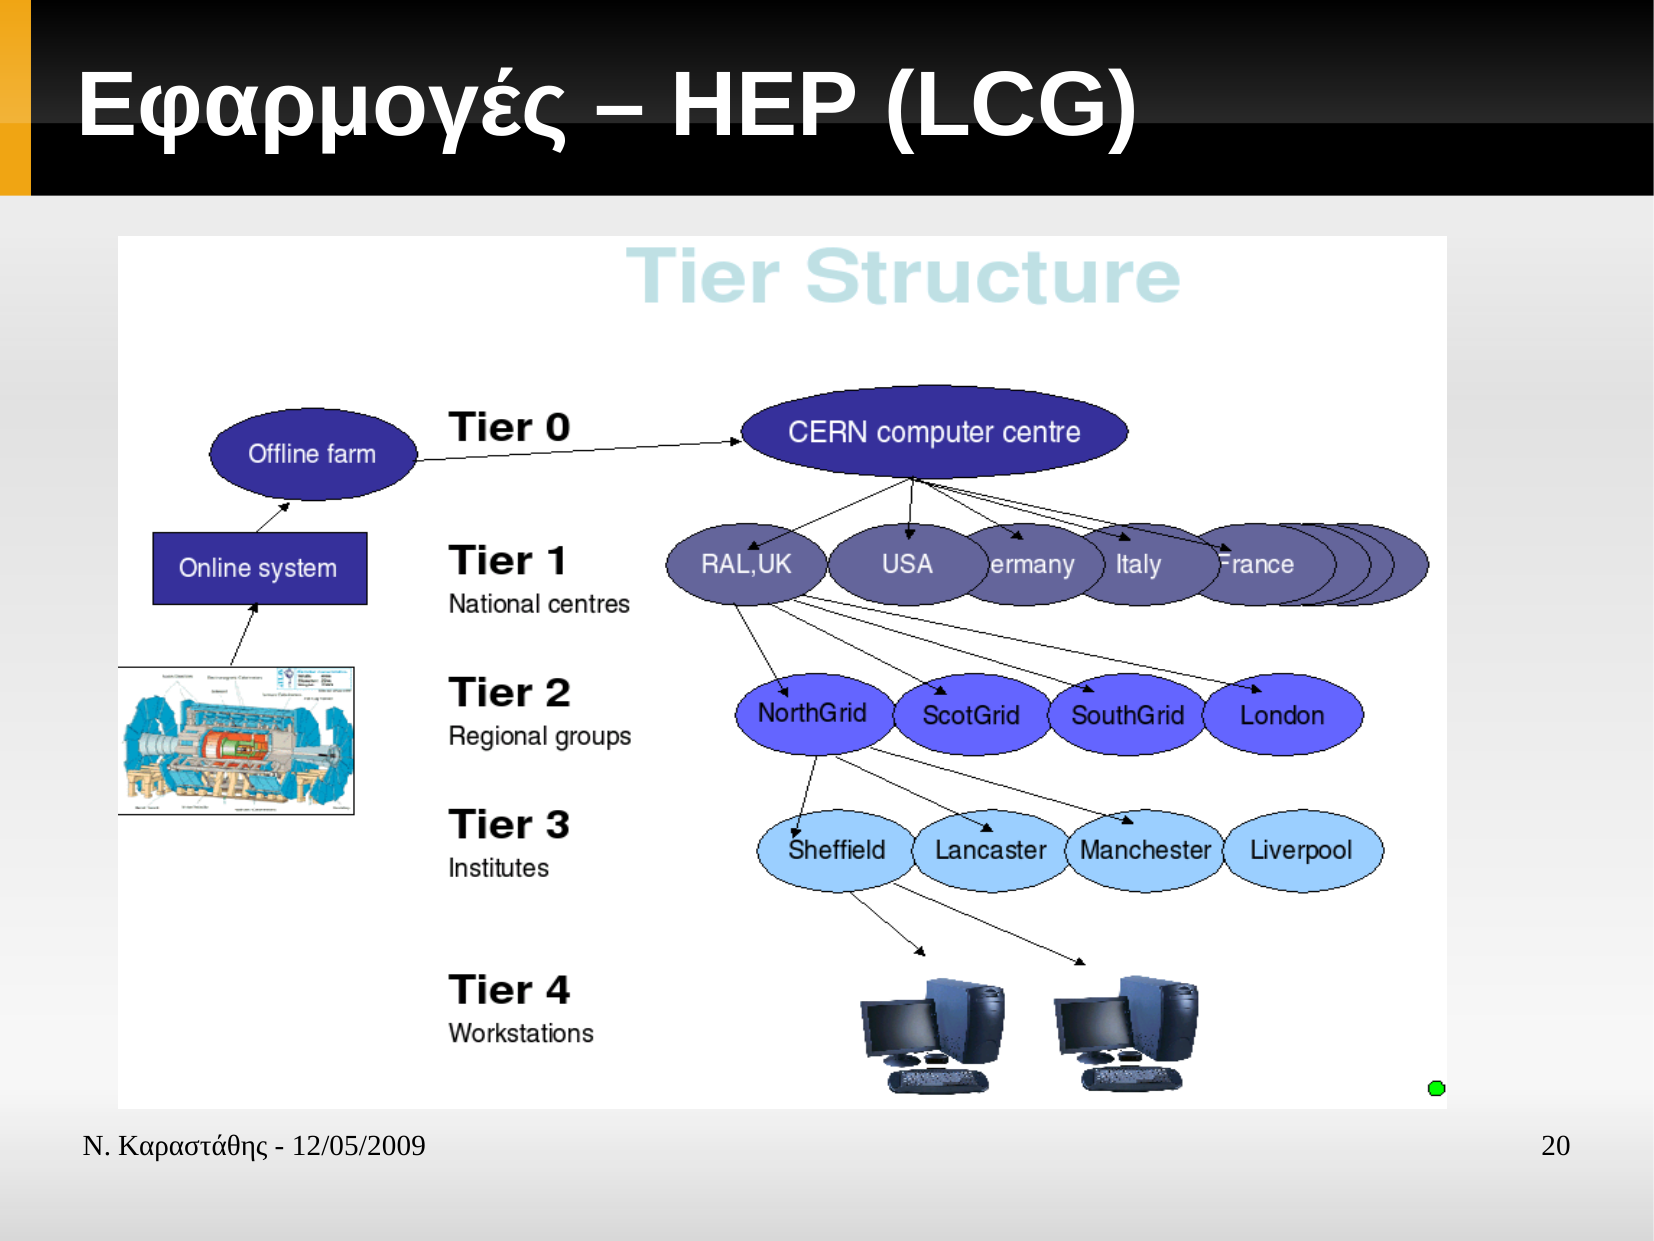

# Εφαρμογές – HEP (LCG)
Ν. Καραστάθης - 12/05/2009
20